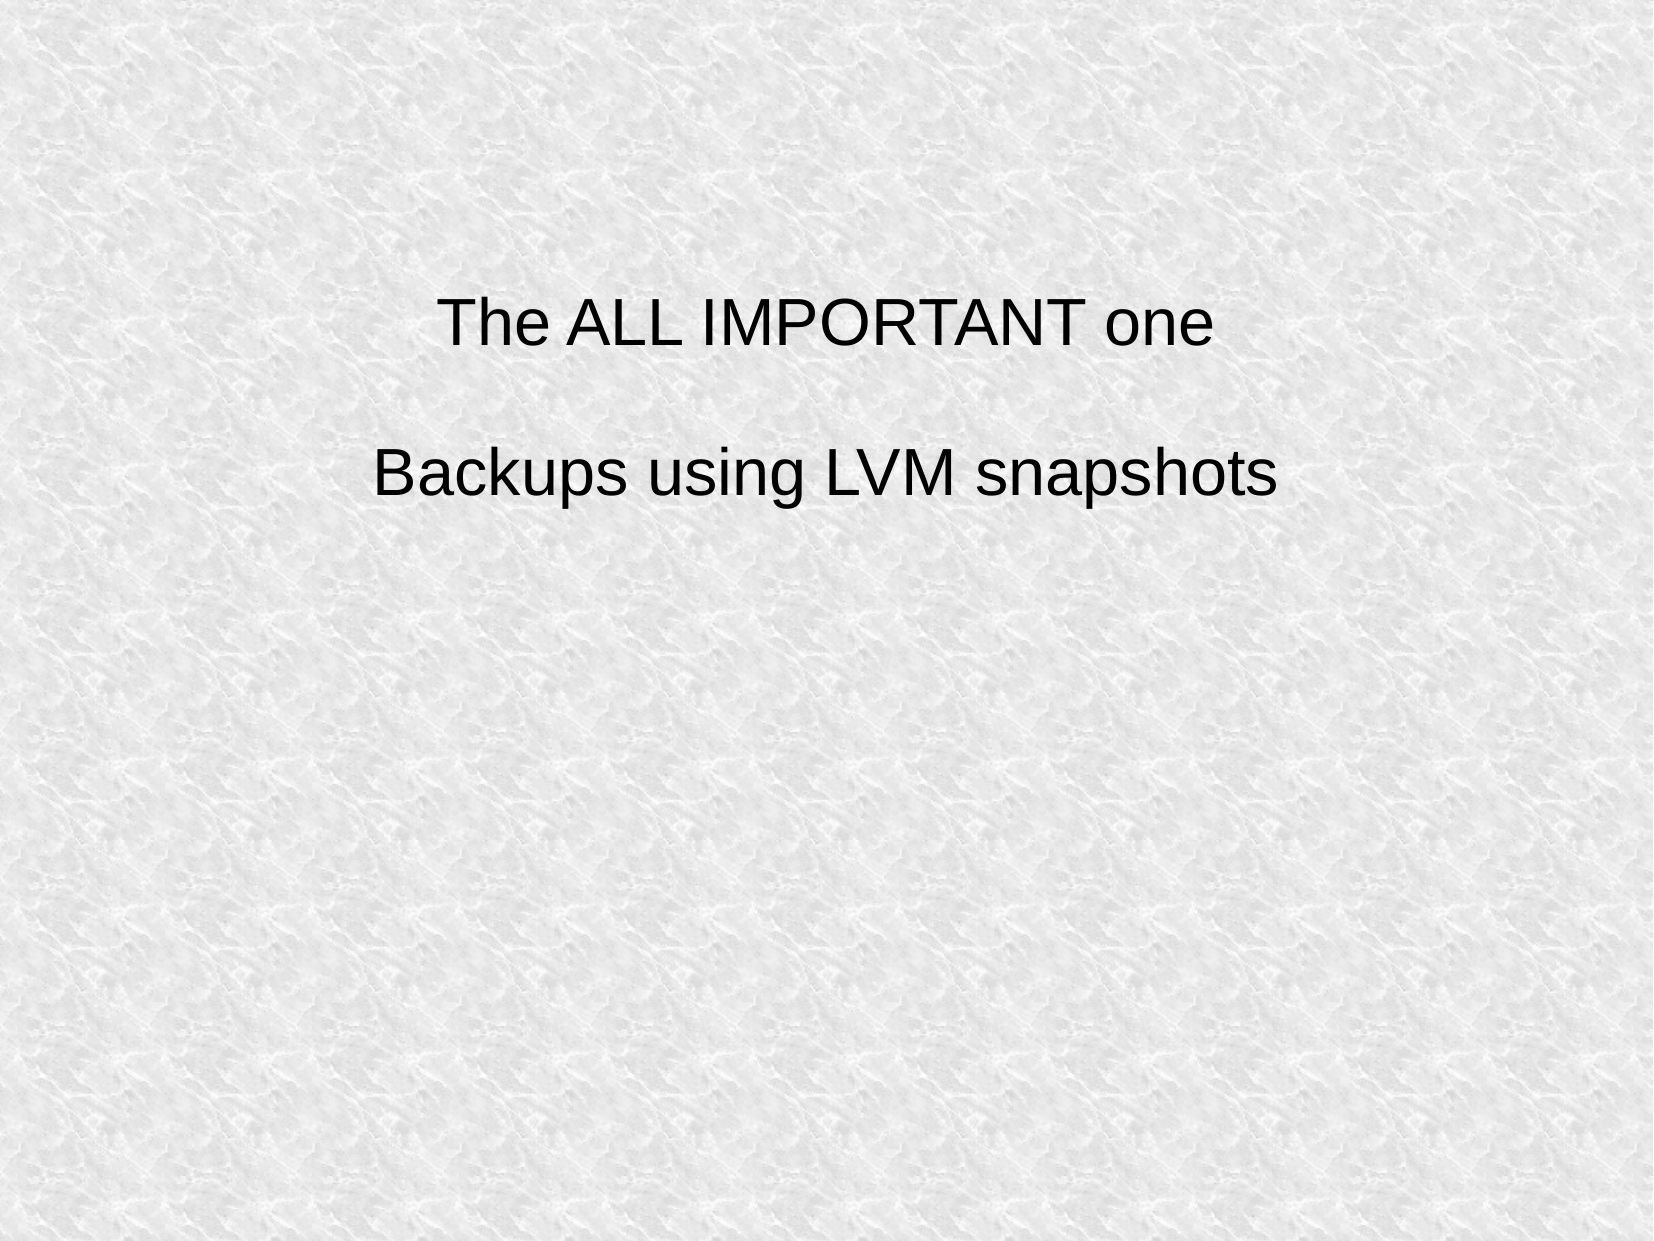

# The ALL IMPORTANT one
Backups using LVM snapshots